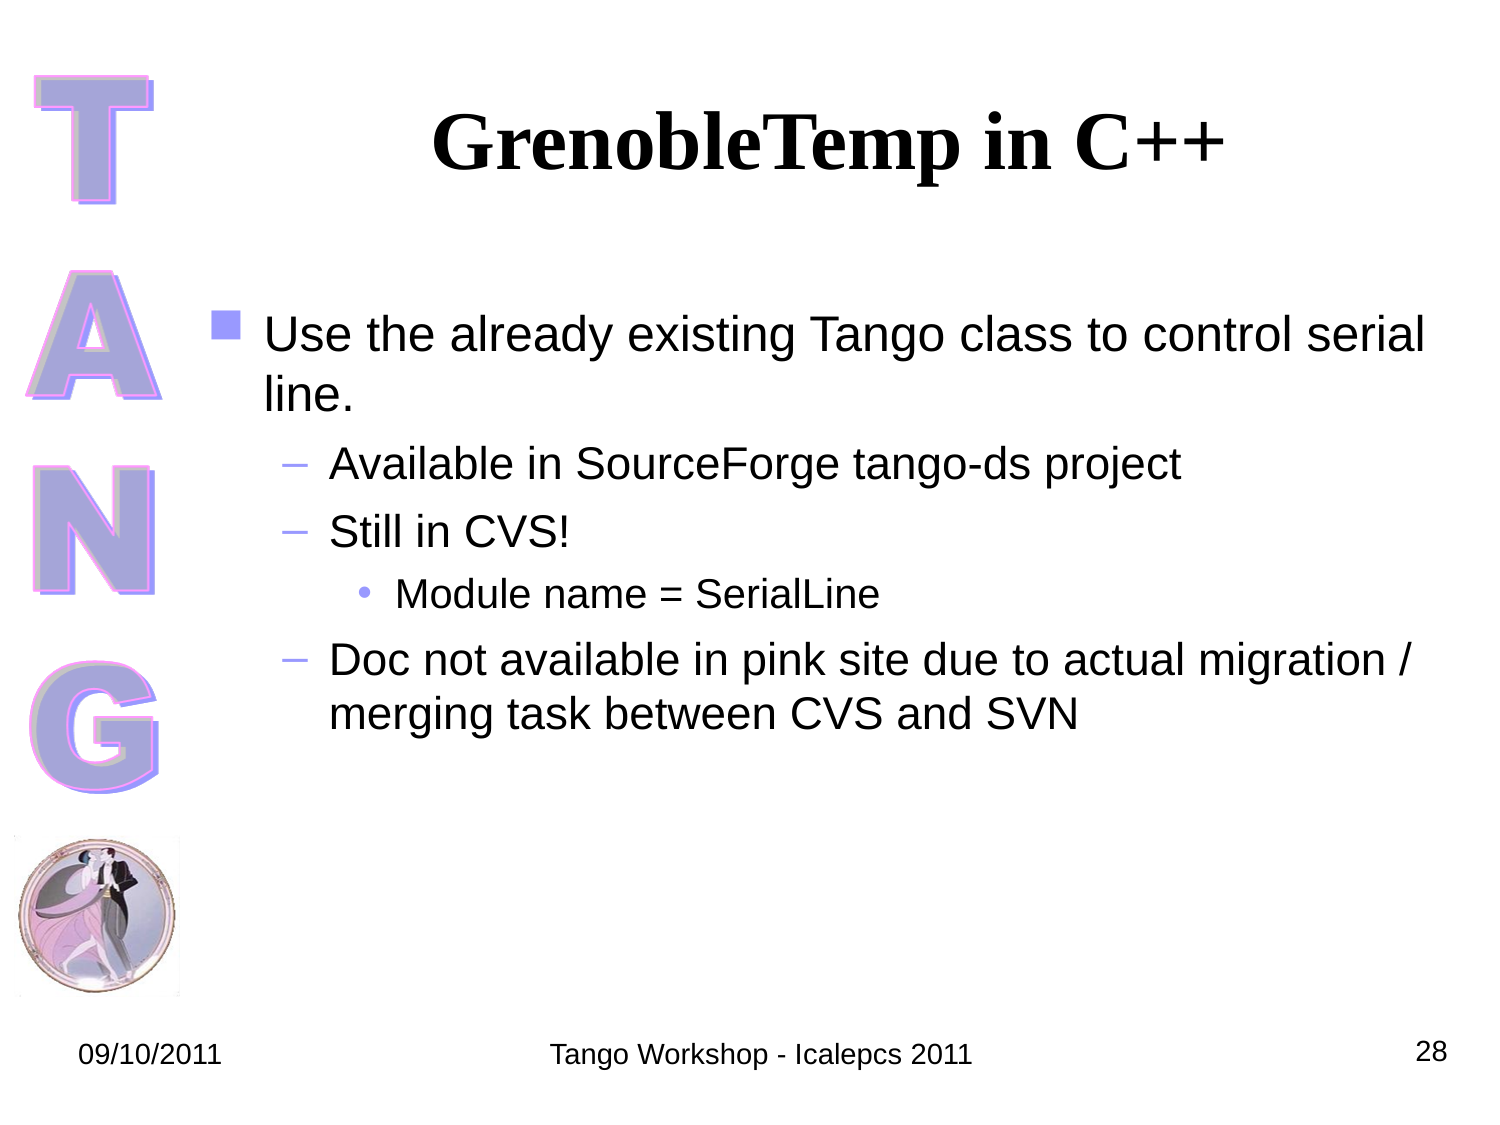

# GrenobleTemp in C++
Use the already existing Tango class to control serial line.
Available in SourceForge tango-ds project
Still in CVS!
Module name = SerialLine
Doc not available in pink site due to actual migration / merging task between CVS and SVN
28
09/10/2011
Tango workshop - Icalepcs 2011